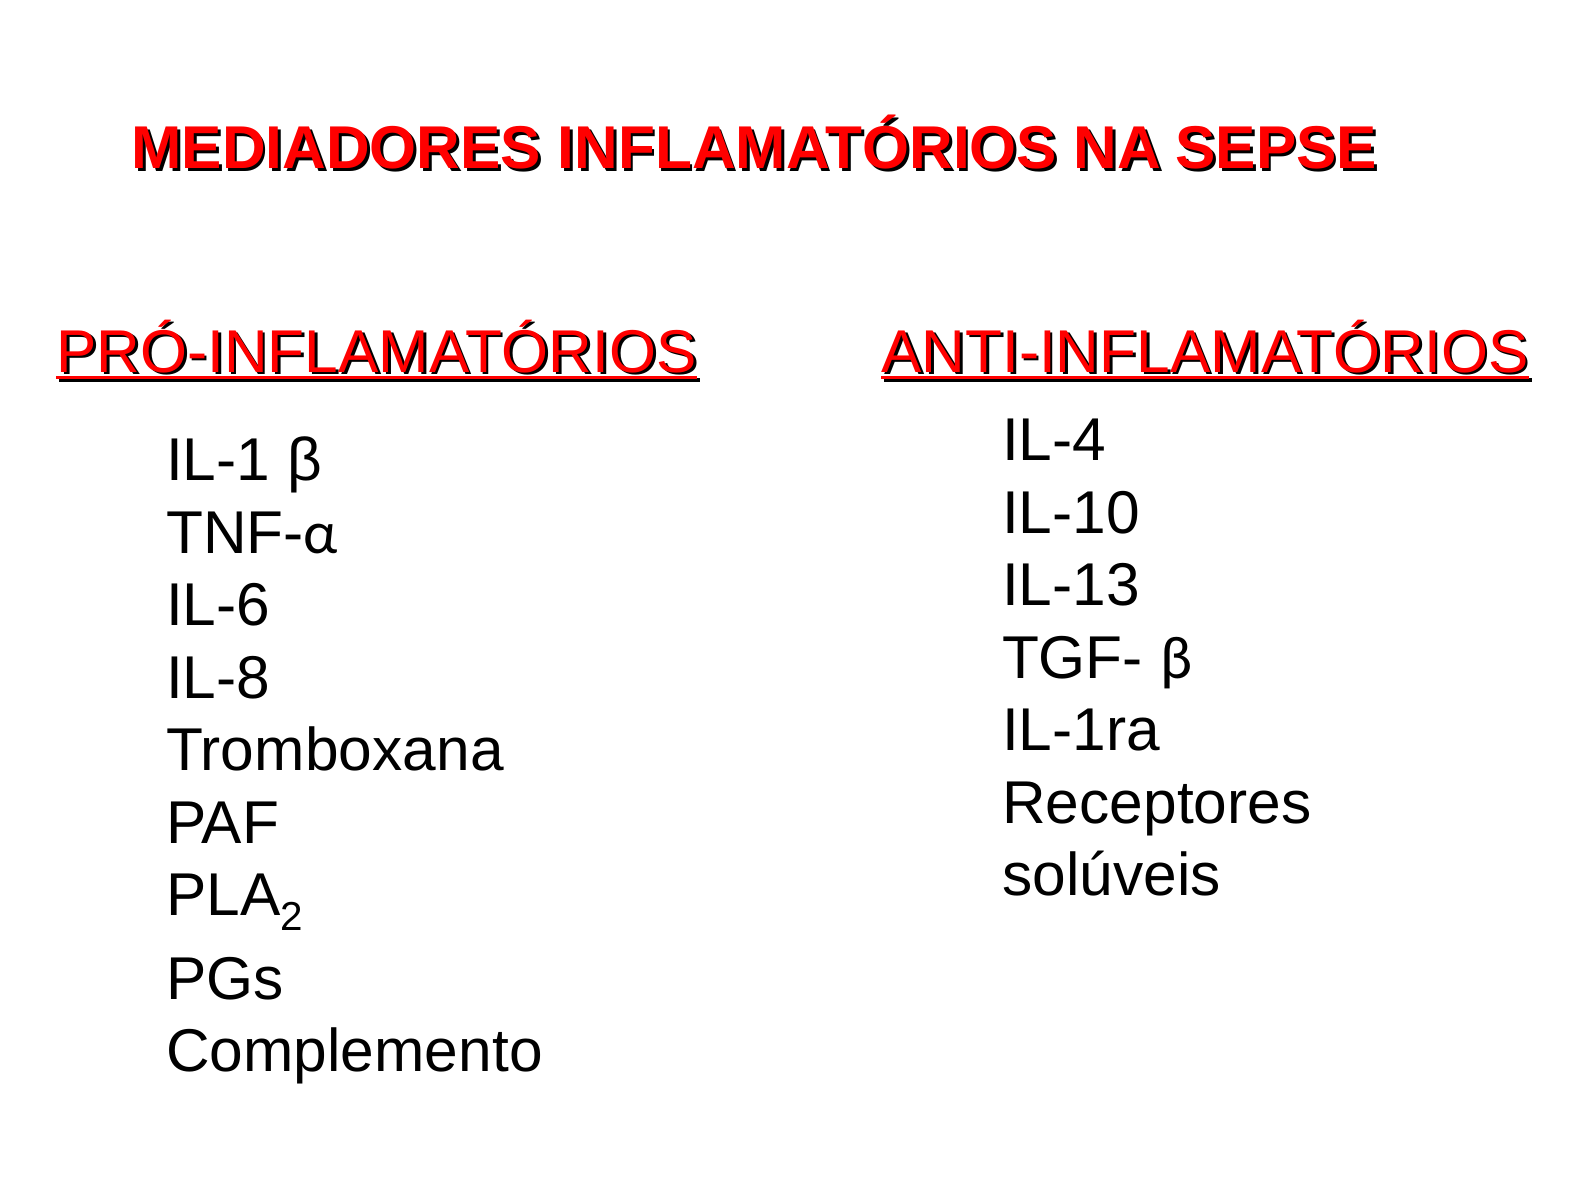

MEDIADORES INFLAMATÓRIOS NA SEPSE
PRÓ-INFLAMATÓRIOS ANTI-INFLAMATÓRIOS
IL-4
IL-10
IL-13
TGF- β
IL-1ra
Receptores
solúveis
IL-1 β
TNF-α
IL-6
IL-8
Tromboxana
PAF
PLA2
PGs
Complemento